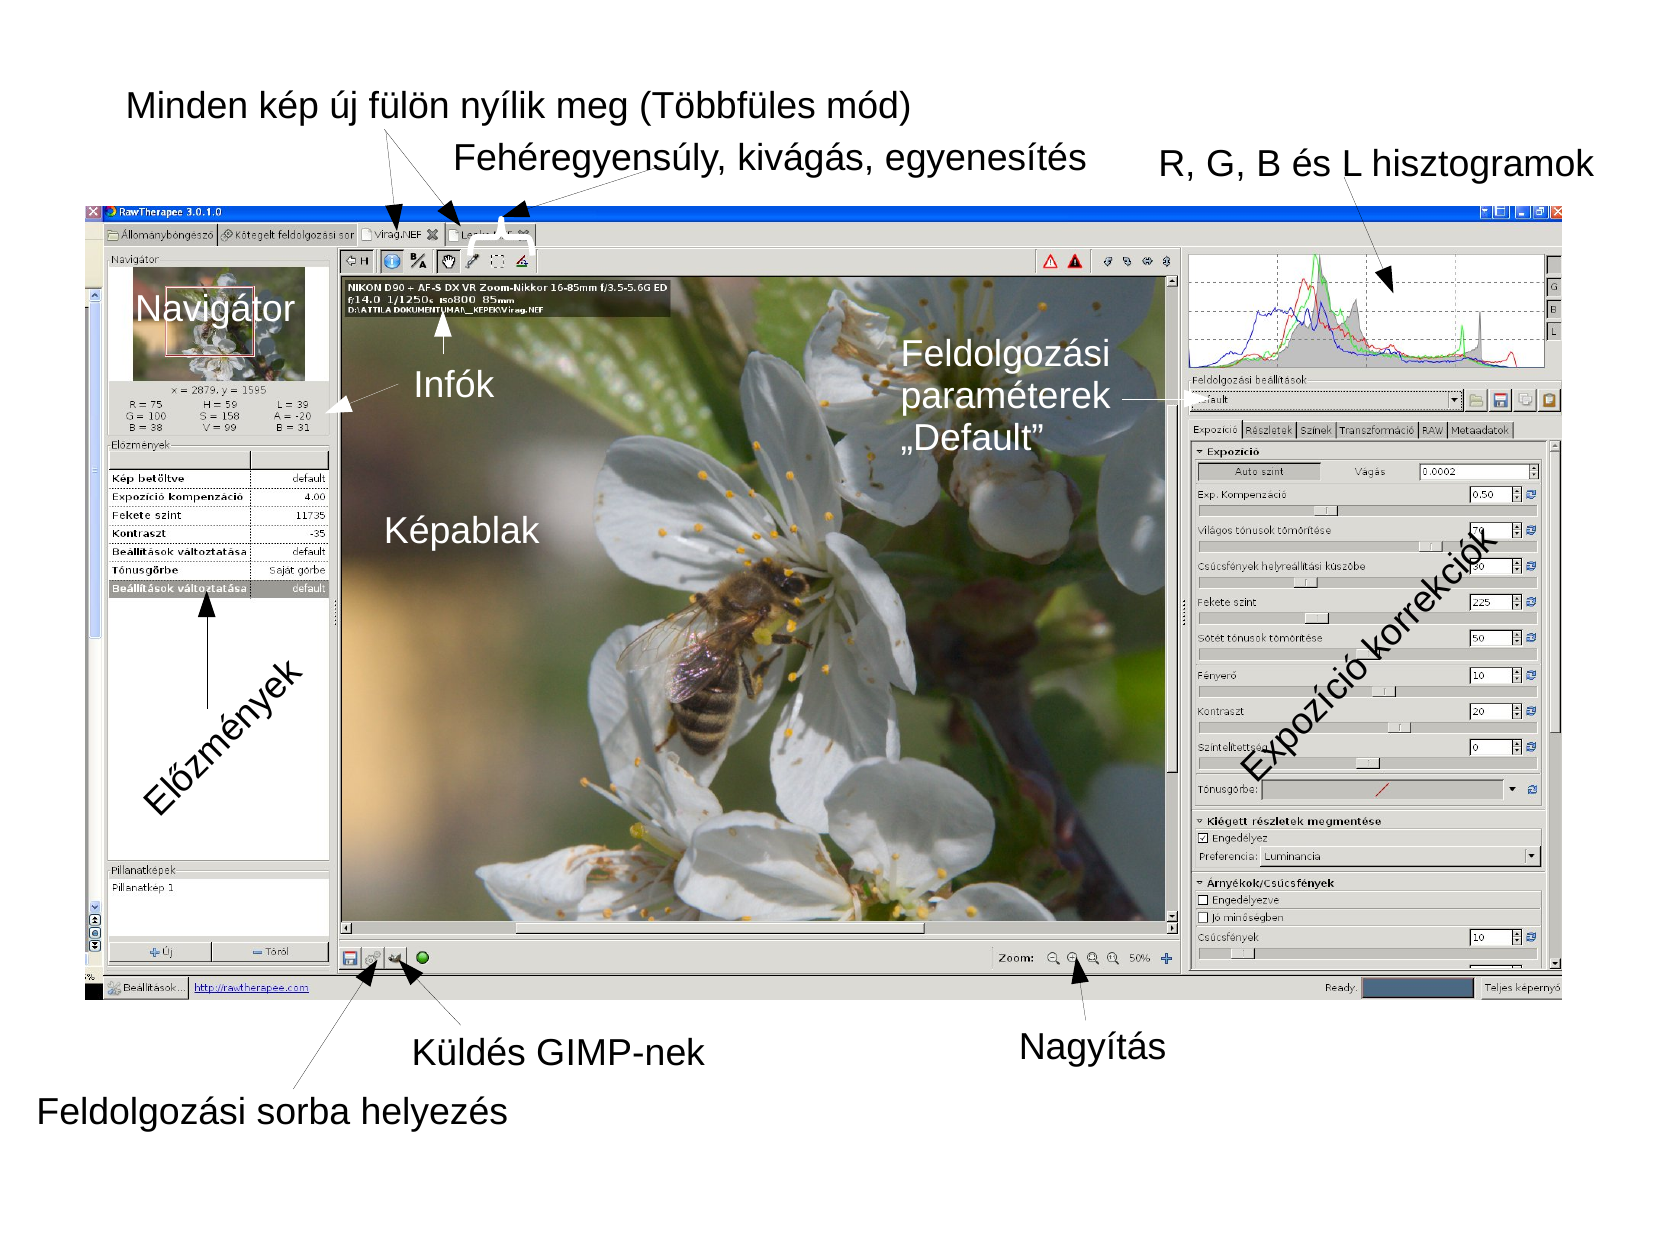

Minden kép új fülön nyílik meg (Többfüles mód)
Fehéregyensúly, kivágás, egyenesítés
R, G, B és L hisztogramok
Navigátor
Feldolgozási
paraméterek
„Default”
Infók
Képablak
Expozíció korrekciók
Előzmények
Nagyítás
Küldés GIMP-nek
Feldolgozási sorba helyezés